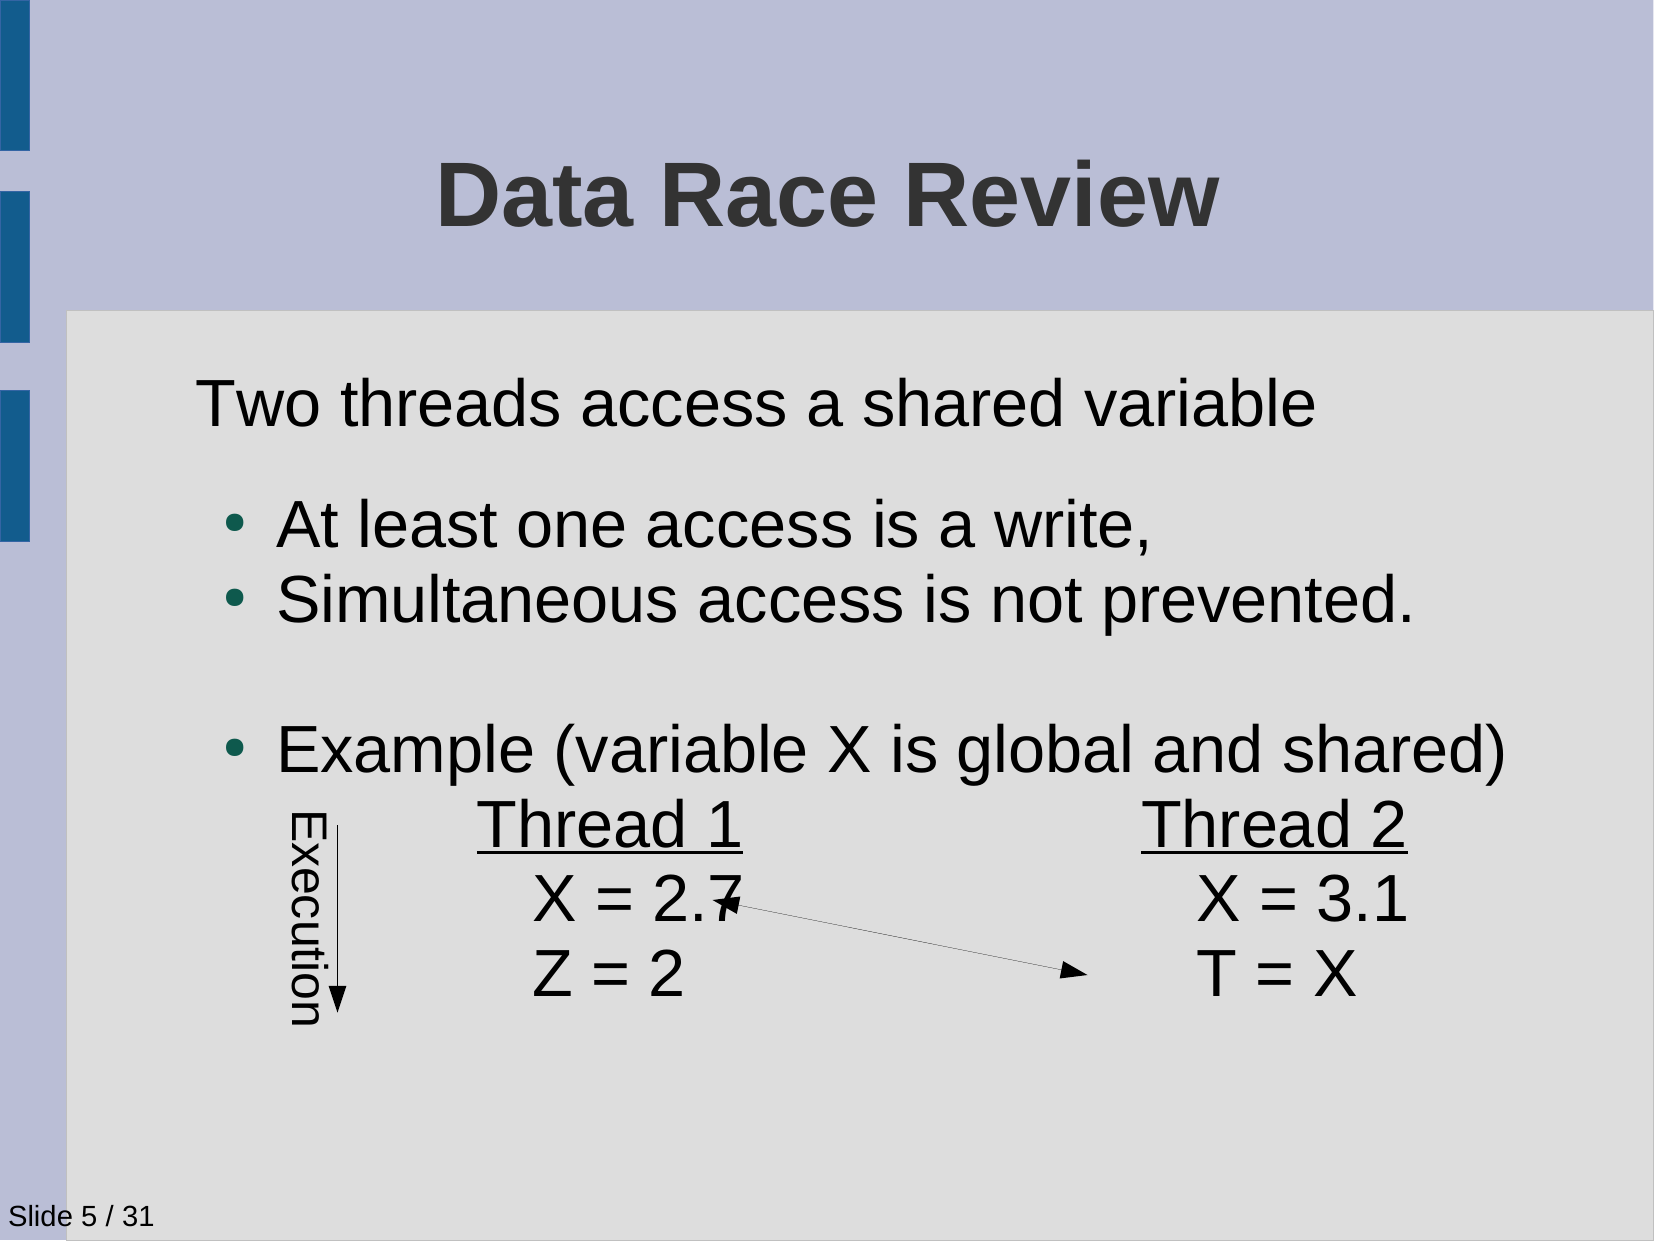

# Data Race Review
Two threads access a shared variable
At least one access is a write,
Simultaneous access is not prevented.
Example (variable X is global and shared)
		Thread 1						Thread 2
		 X = 2.7						 X = 3.1
		 Z = 2							 T = X
Execution
Slide 5 / 31